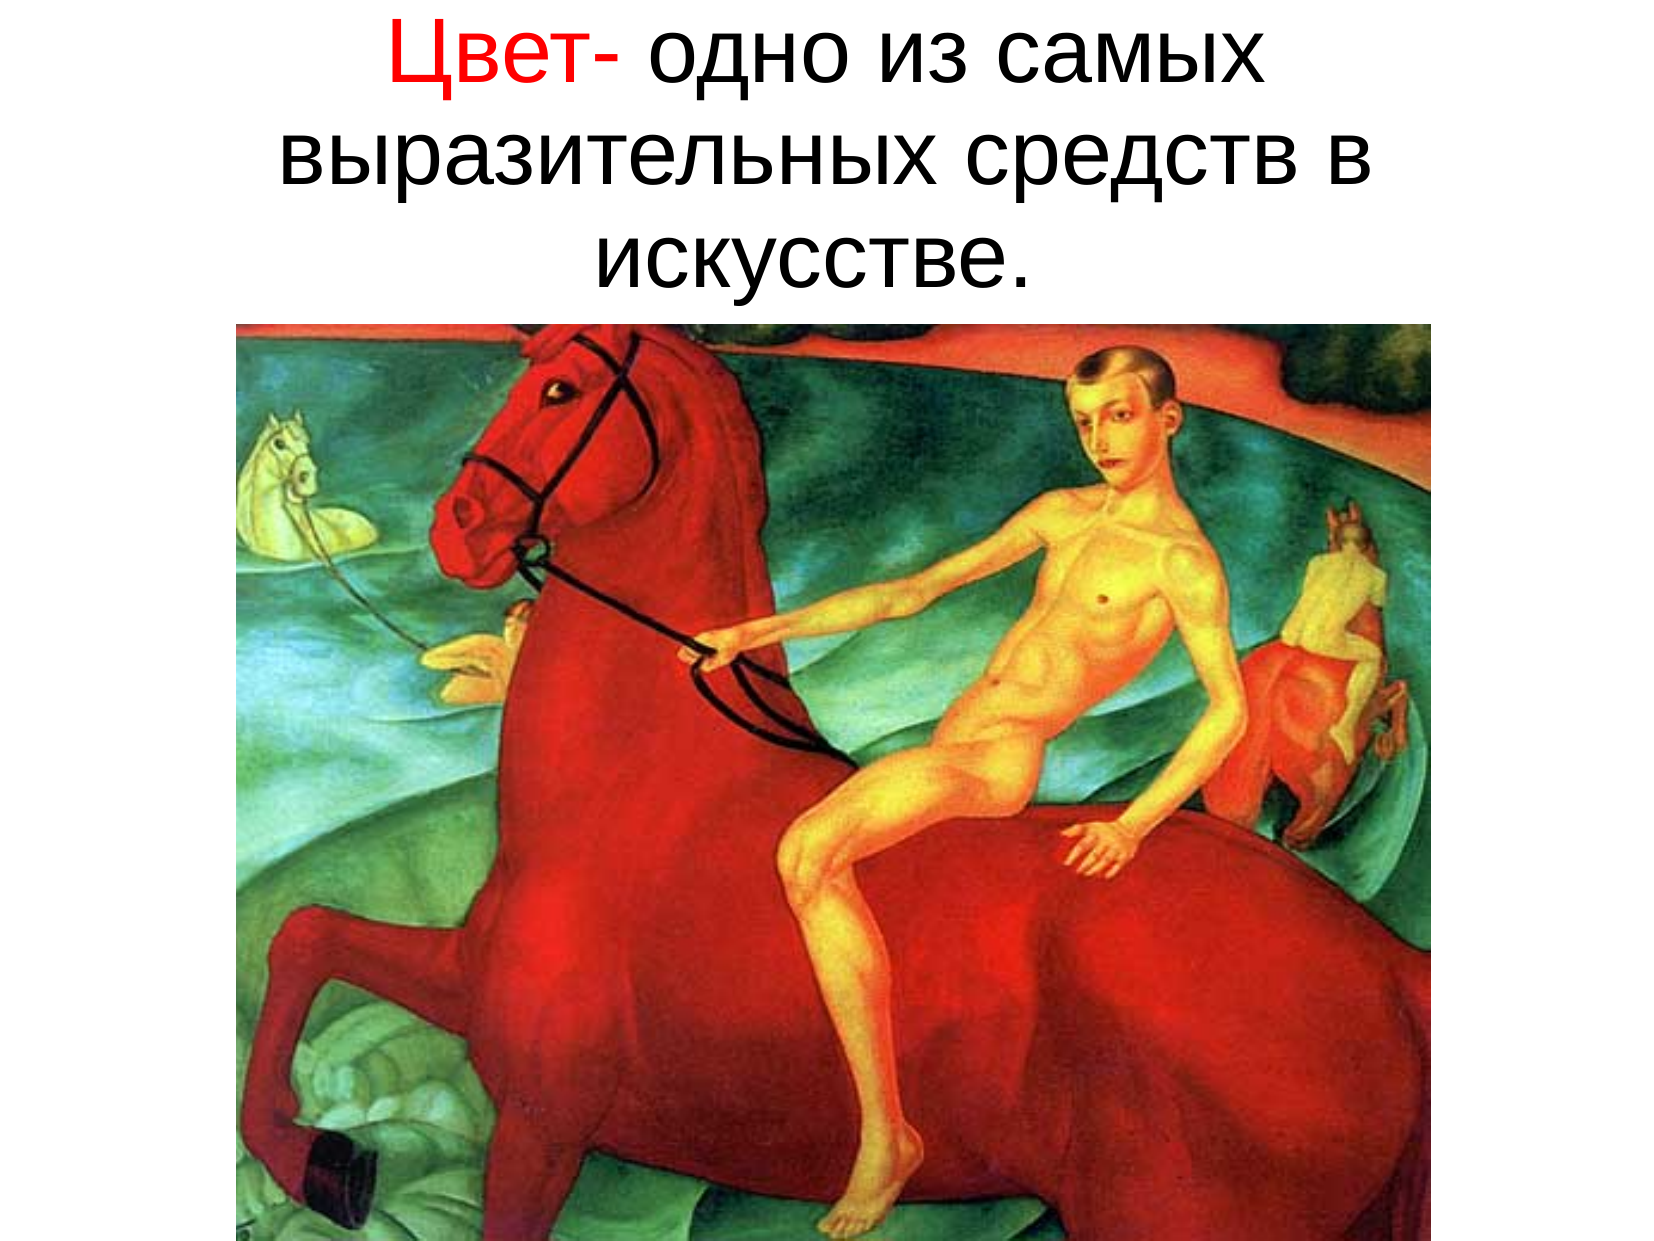

# Цвет- одно из самых выразительных средств в искусстве.